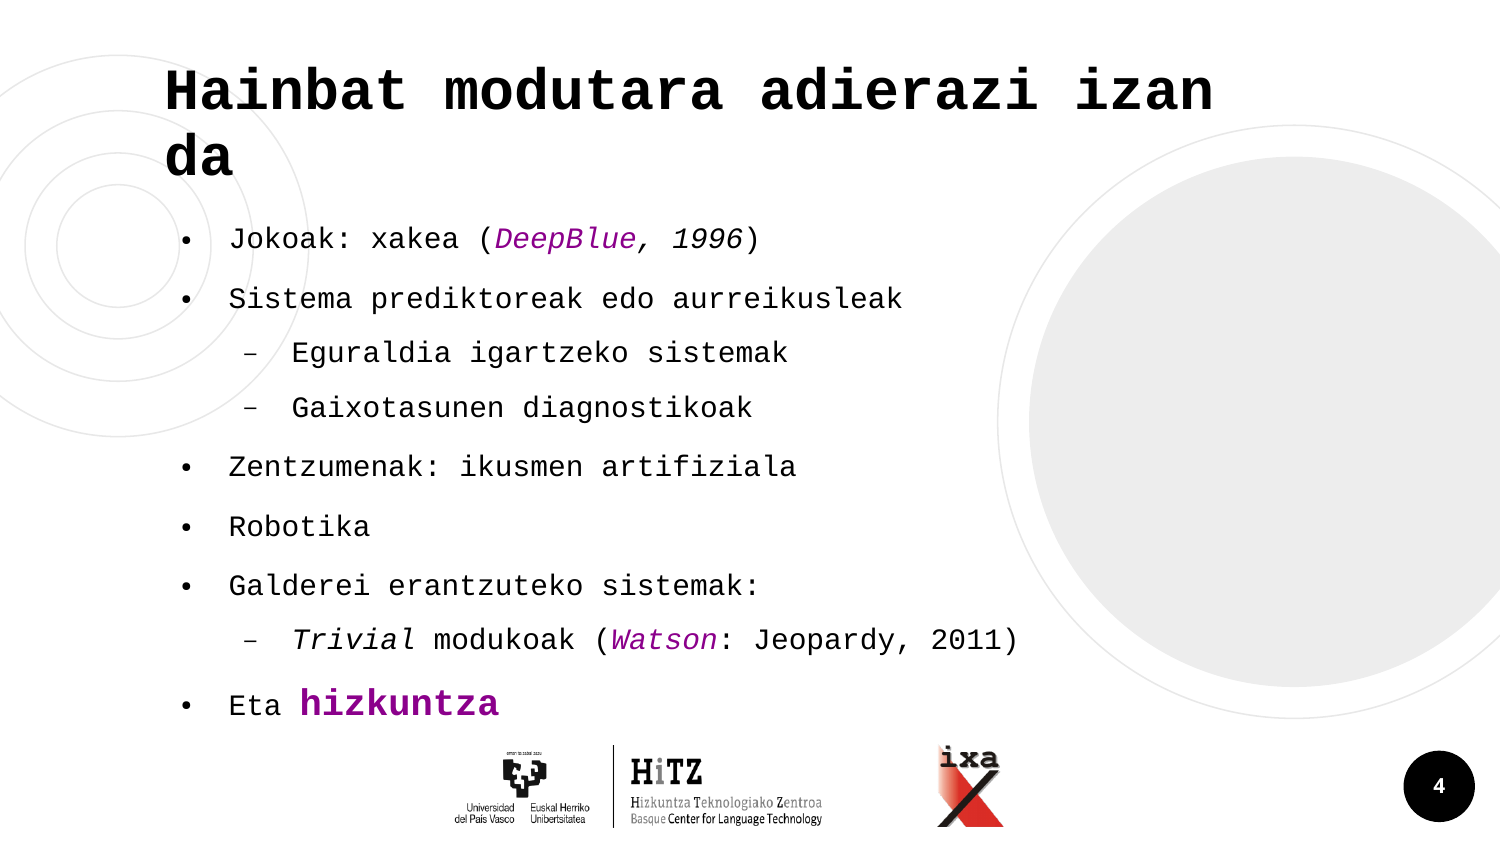

# Hainbat modutara adierazi izan da
Jokoak: xakea (DeepBlue, 1996)
Sistema prediktoreak edo aurreikusleak
Eguraldia igartzeko sistemak
Gaixotasunen diagnostikoak
Zentzumenak: ikusmen artifiziala
Robotika
Galderei erantzuteko sistemak:
Trivial modukoak (Watson: Jeopardy, 2011)
Eta hizkuntza